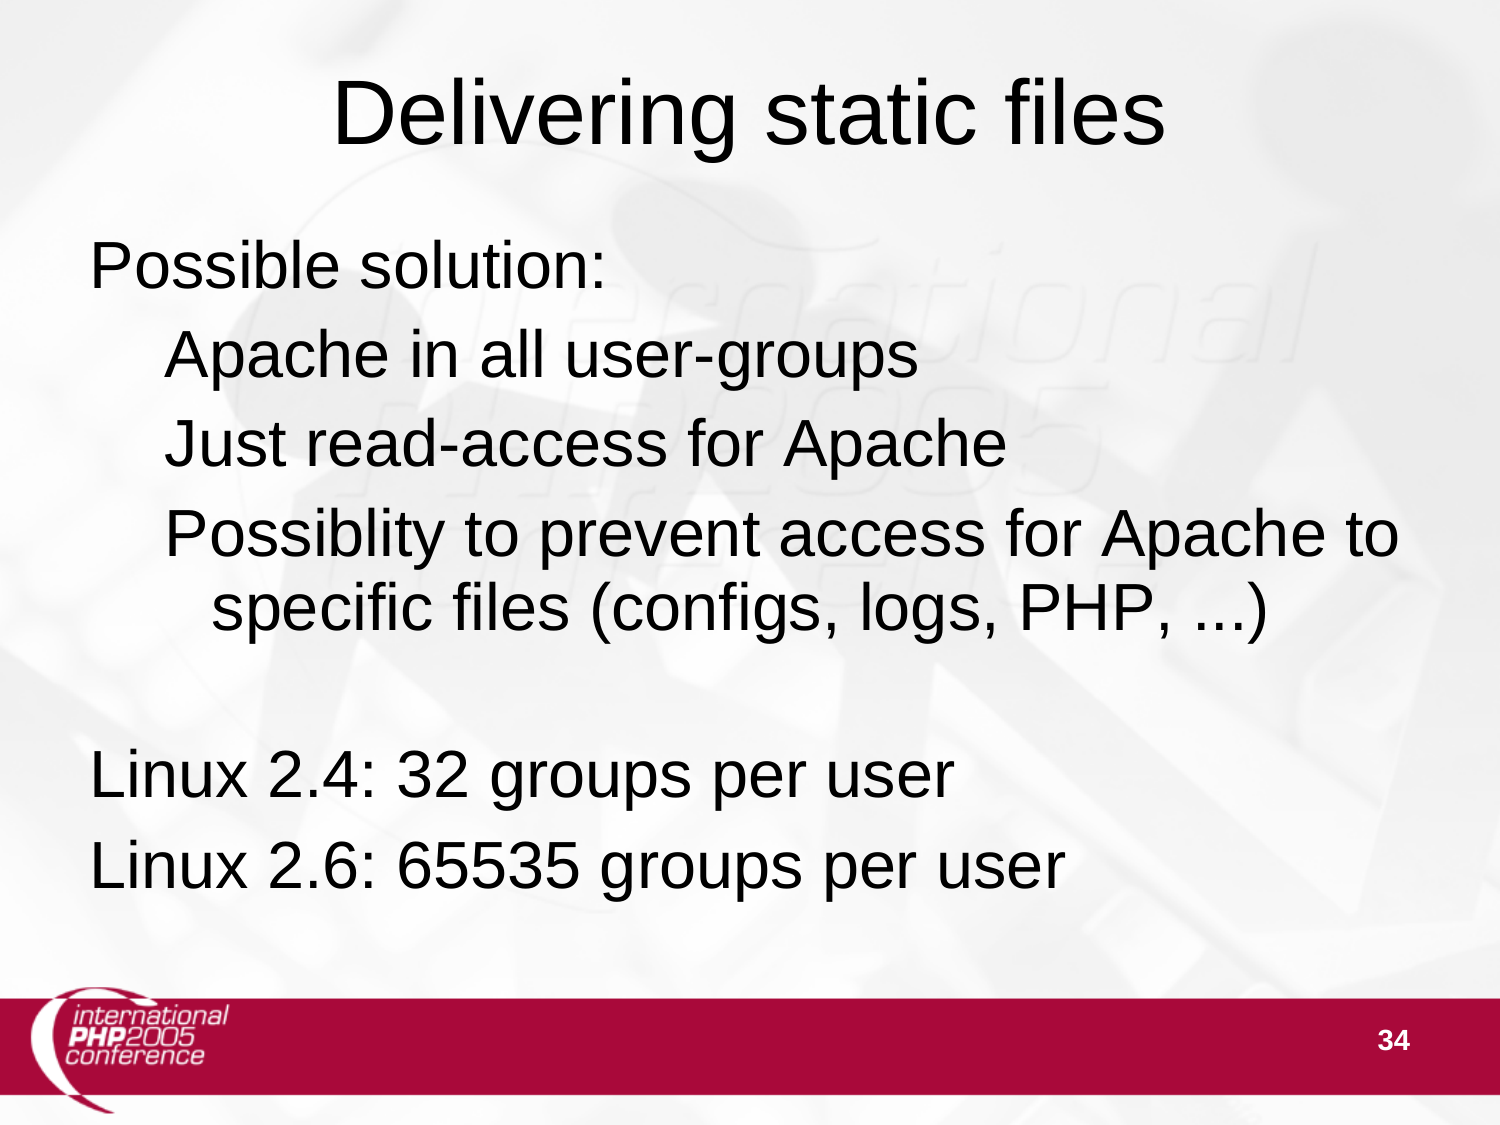

# Delivering static files
Possible solution:
Apache in all user-groups
Just read-access for Apache
Possiblity to prevent access for Apache to specific files (configs, logs, PHP, ...)
Linux 2.4: 32 groups per user
Linux 2.6: 65535 groups per user
34